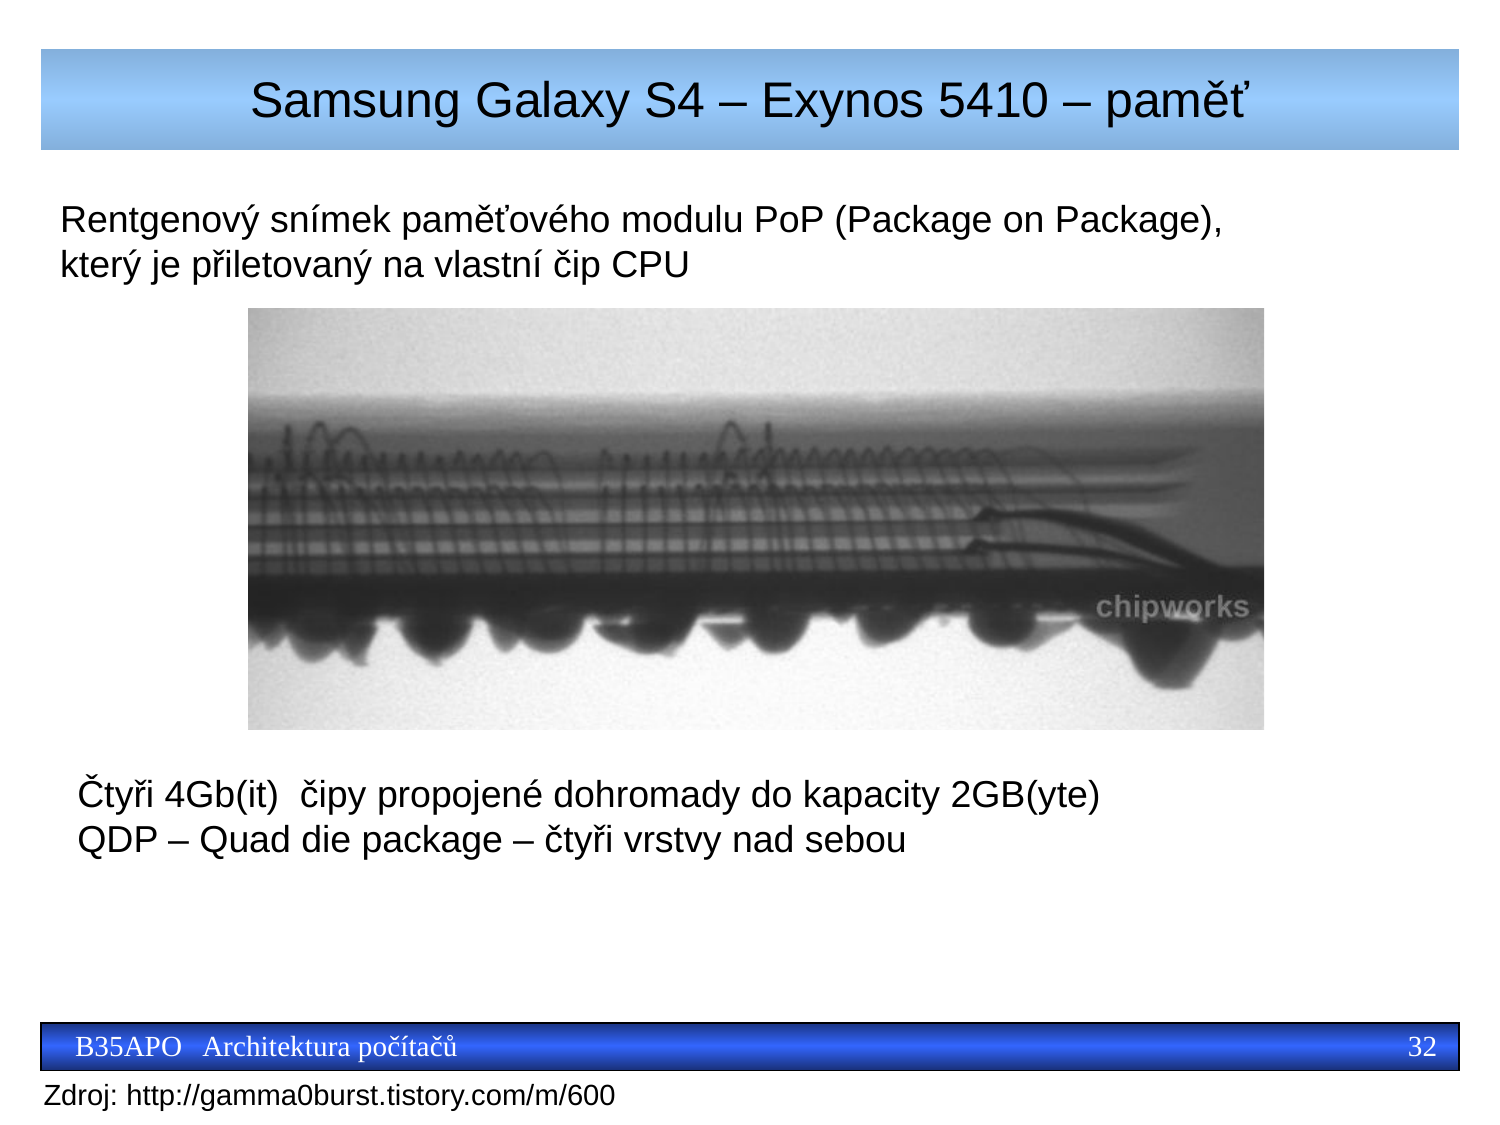

# Samsung Galaxy S4 – Exynos 5410 – paměť
Rentgenový snímek paměťového modulu PoP (Package on Package),
který je přiletovaný na vlastní čip CPU
Čtyři 4Gb(it) čipy propojené dohromady do kapacity 2GB(yte)
QDP – Quad die package – čtyři vrstvy nad sebou
B35APO Architektura počítačů
32
Zdroj: http://gamma0burst.tistory.com/m/600